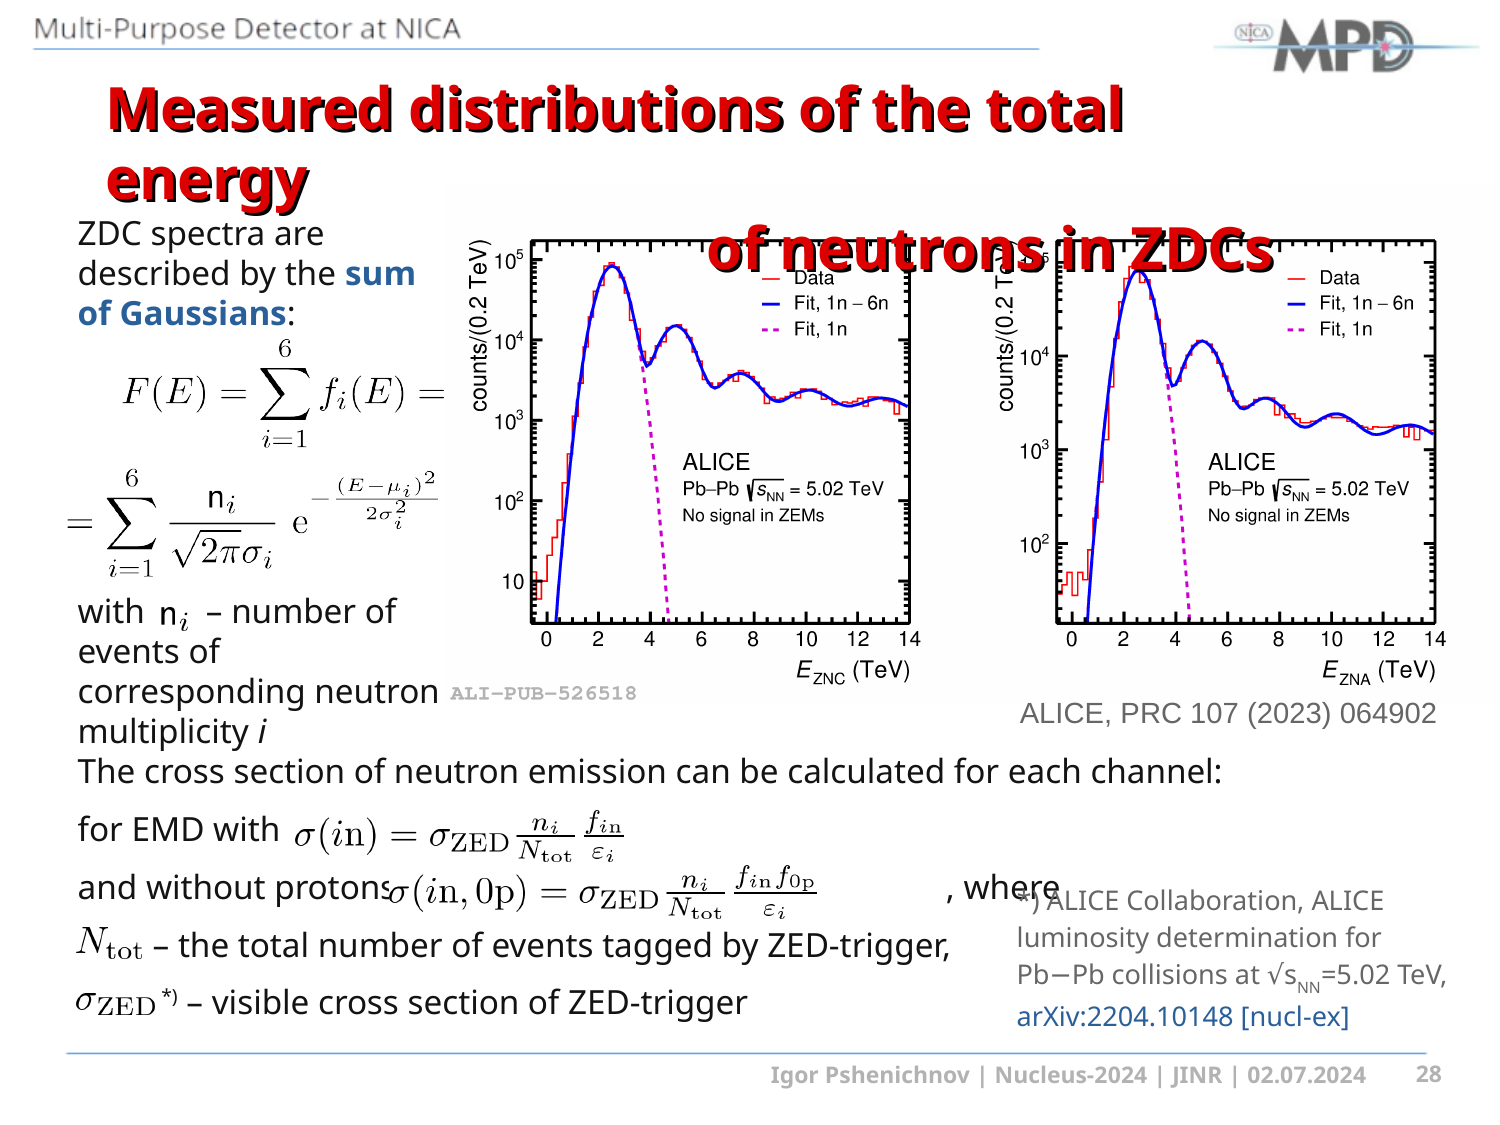

Measured distributions of the total energy
							 of neutrons in ZDCs
# ZDC spectra are described by the sum of Gaussians:
with – number of events of corresponding neutron multiplicity i
ALICE, PRC 107 (2023) 064902
The cross section of neutron emission can be calculated for each channel:
for EMD with
and without protons , where
 	– the total number of events tagged by ZED-trigger,
 	 *) – visible cross section of ZED-trigger
*) ALICE Collaboration, ALICE luminosity determination for
Pb−Pb collisions at √sNN=5.02 TeV, arXiv:2204.10148 [nucl-ex]
 Igor Pshenichnov | Nucleus-2024 | JINR | 02.07.2024